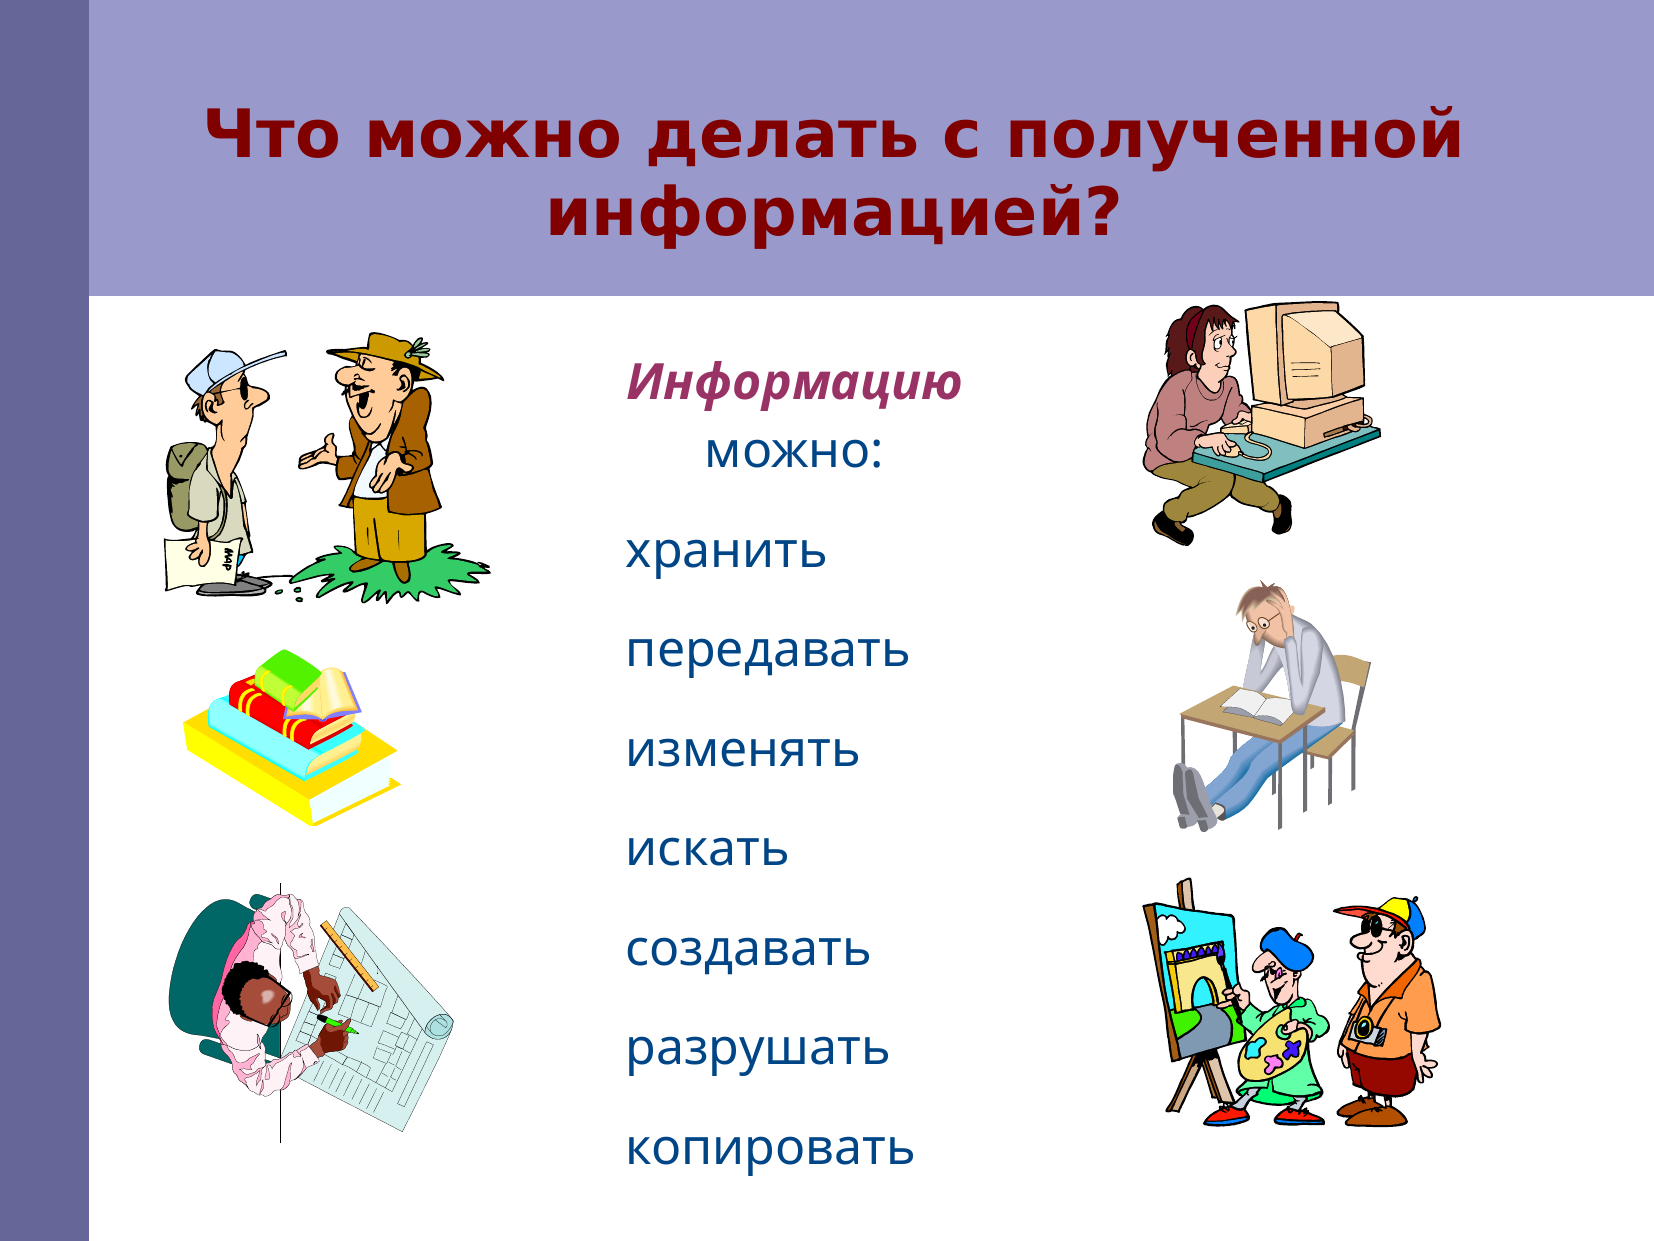

Что можно делать с полученной информацией?
Информацию можно:
 хранить
 передавать
 изменять
 искать
 создавать
 разрушать
 копировать